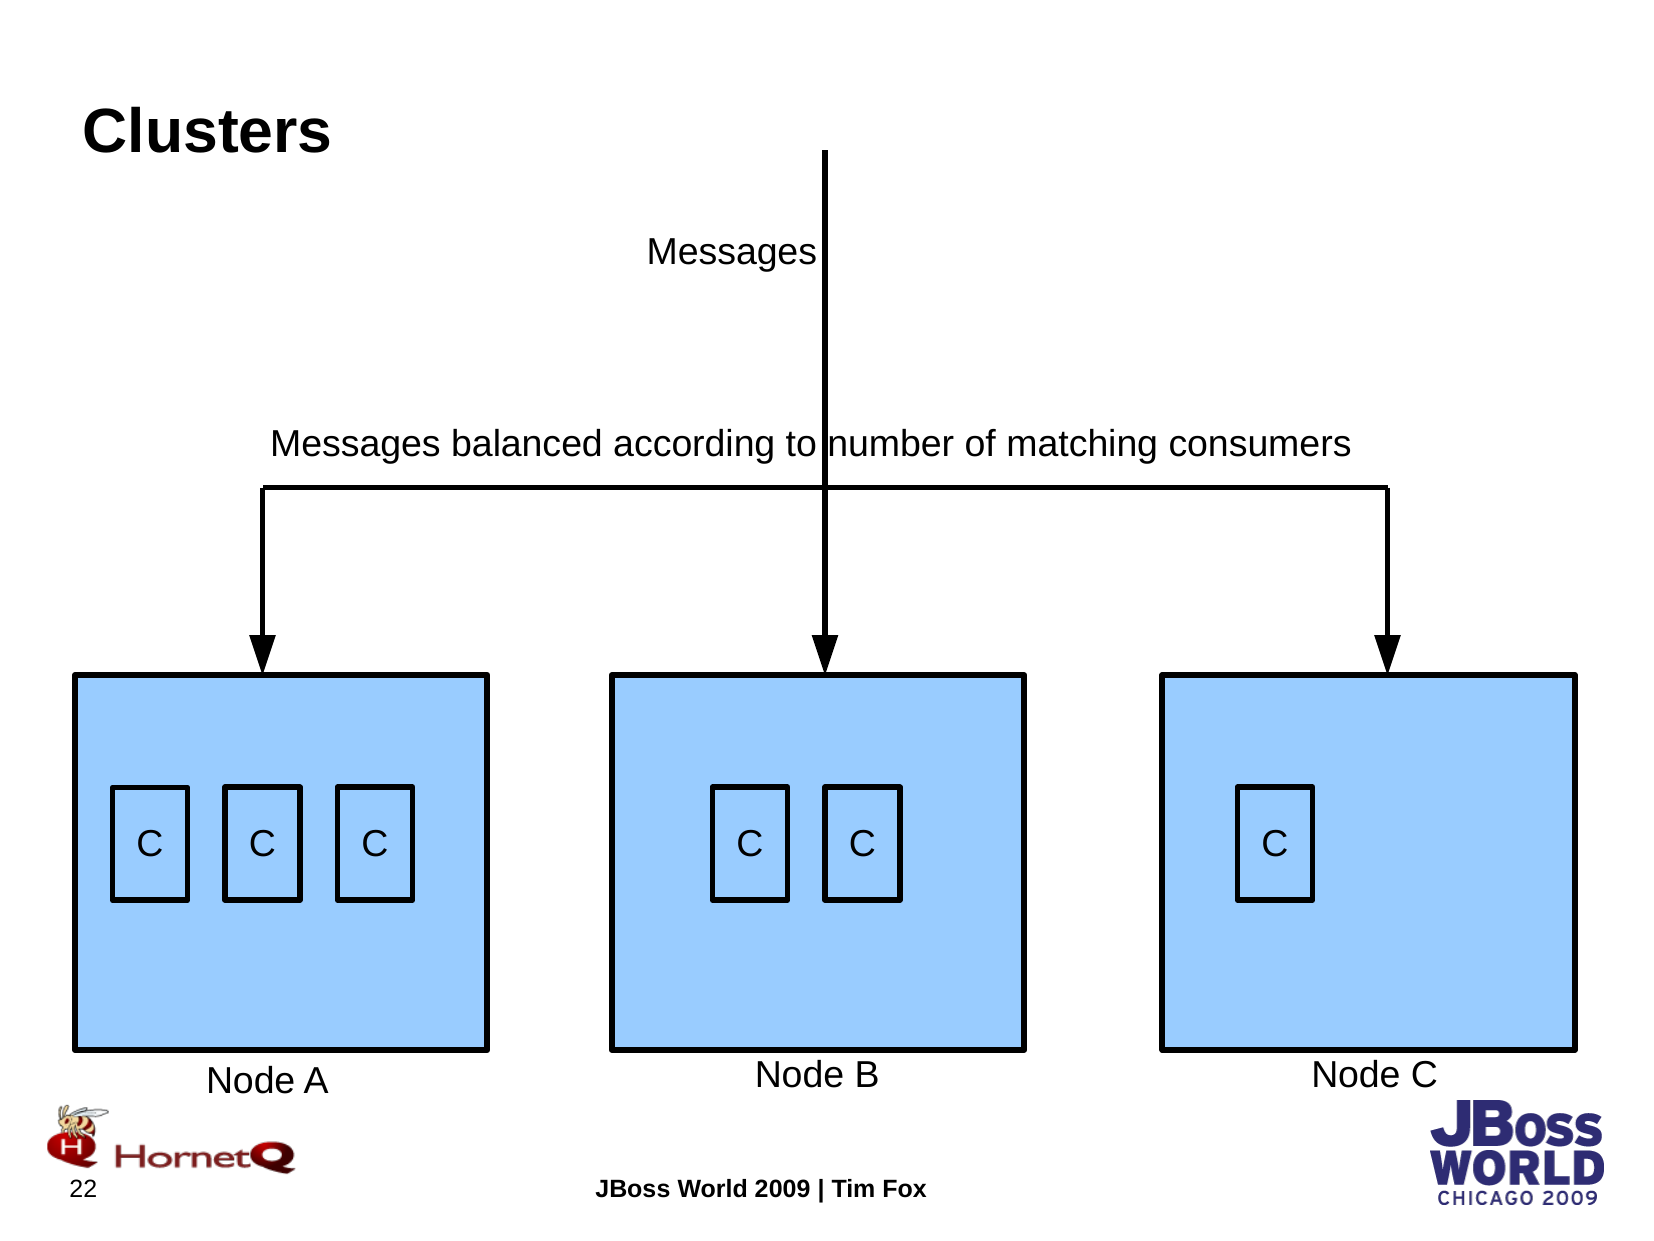

# Clusters
Messages
Messages balanced according to number of matching consumers
C
C
C
C
C
C
Node B
Node C
Node A